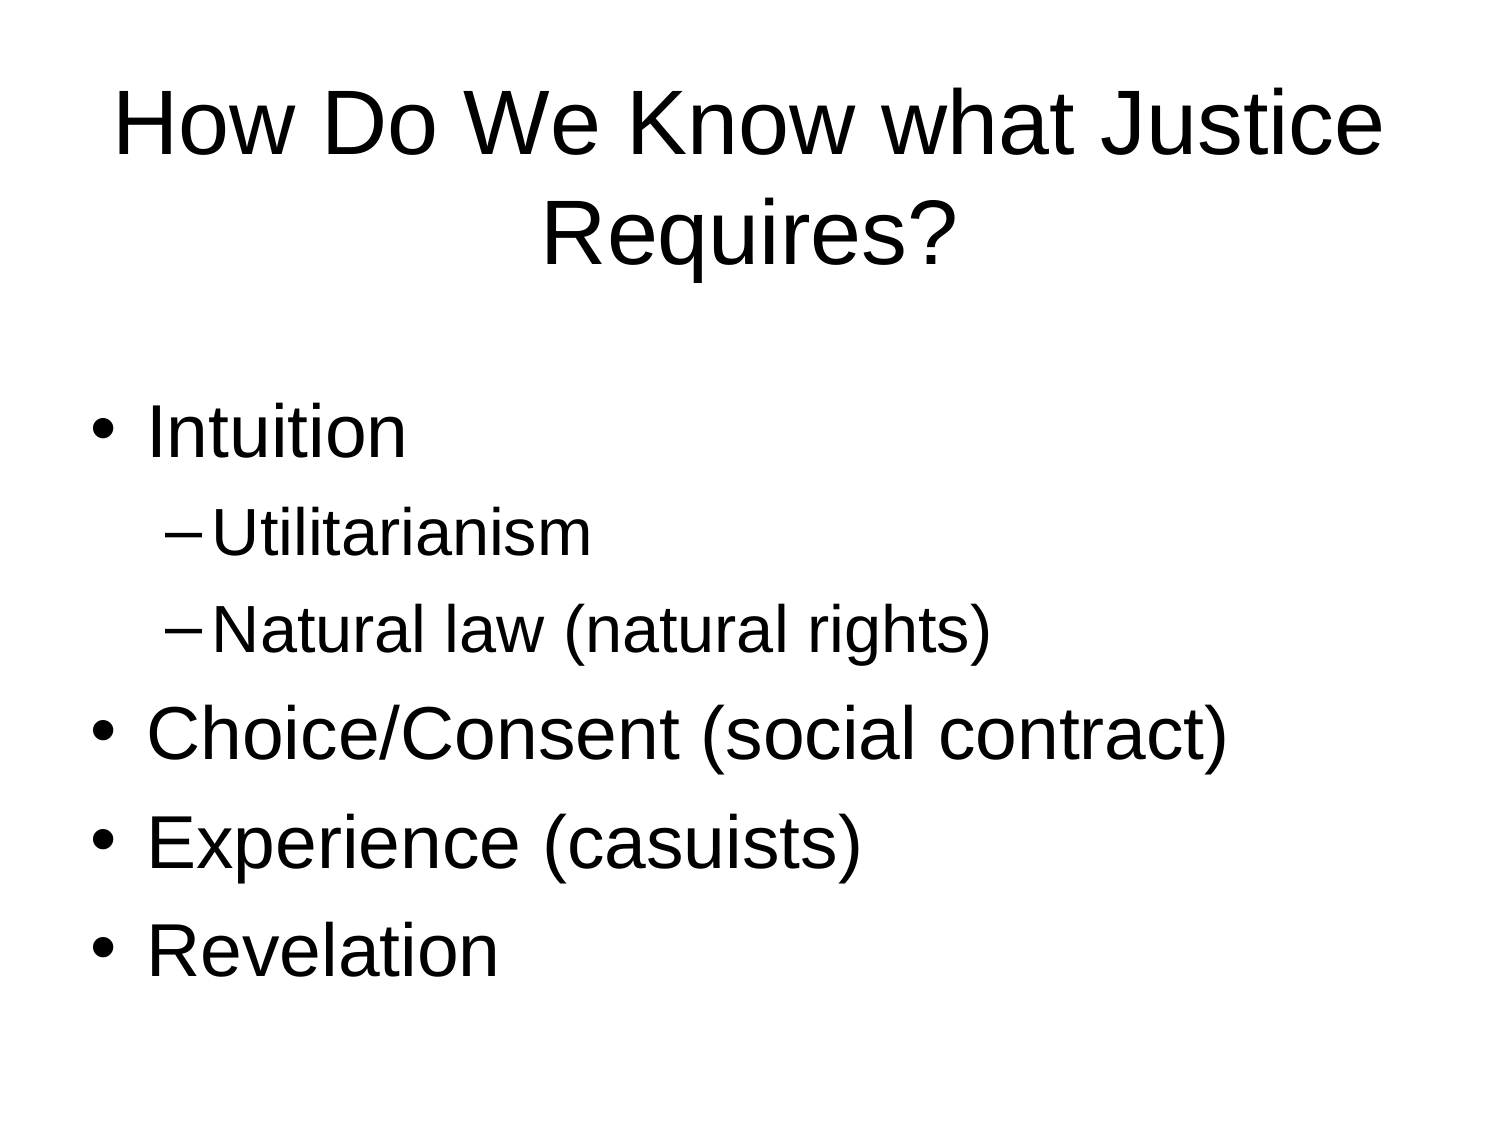

# How Do We Know what Justice Requires?
Intuition
Utilitarianism
Natural law (natural rights)
Choice/Consent (social contract)
Experience (casuists)
Revelation